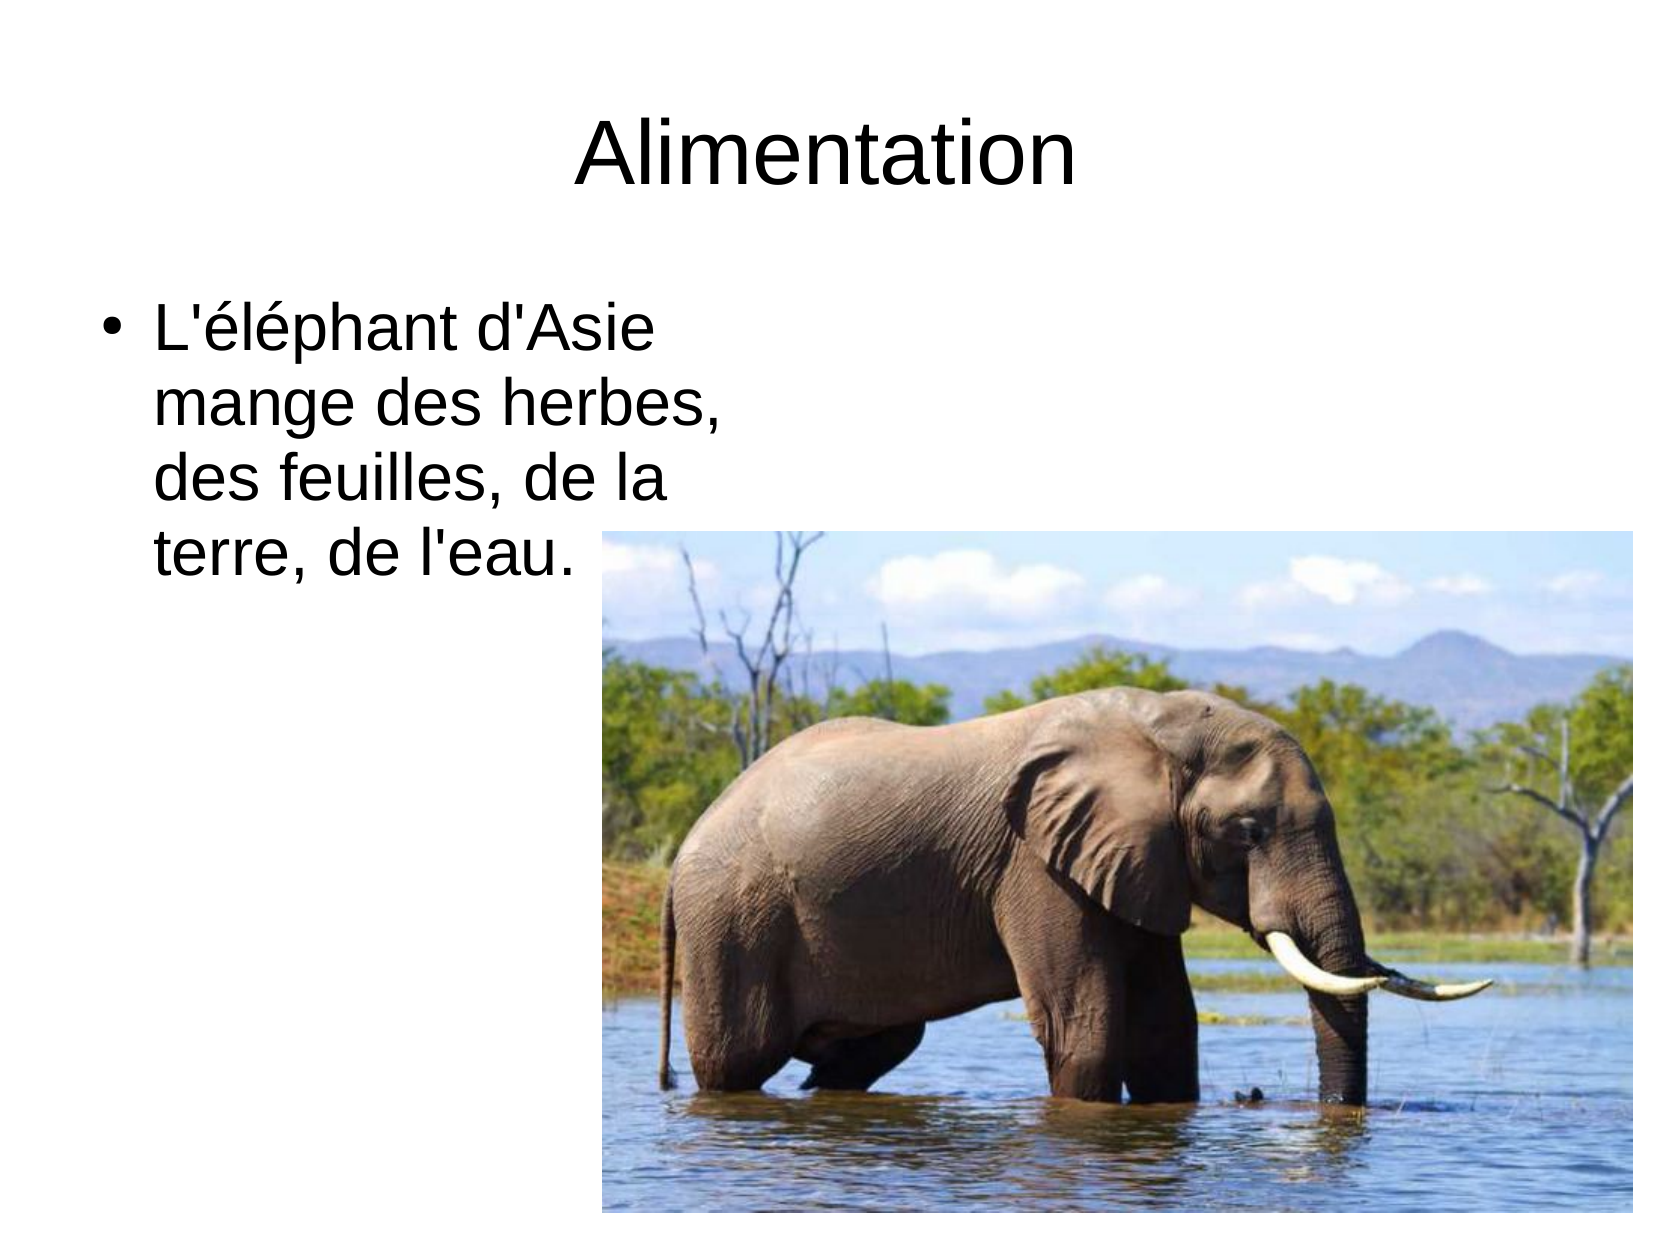

# Alimentation
L'éléphant d'Asie mange des herbes, des feuilles, de la terre, de l'eau.